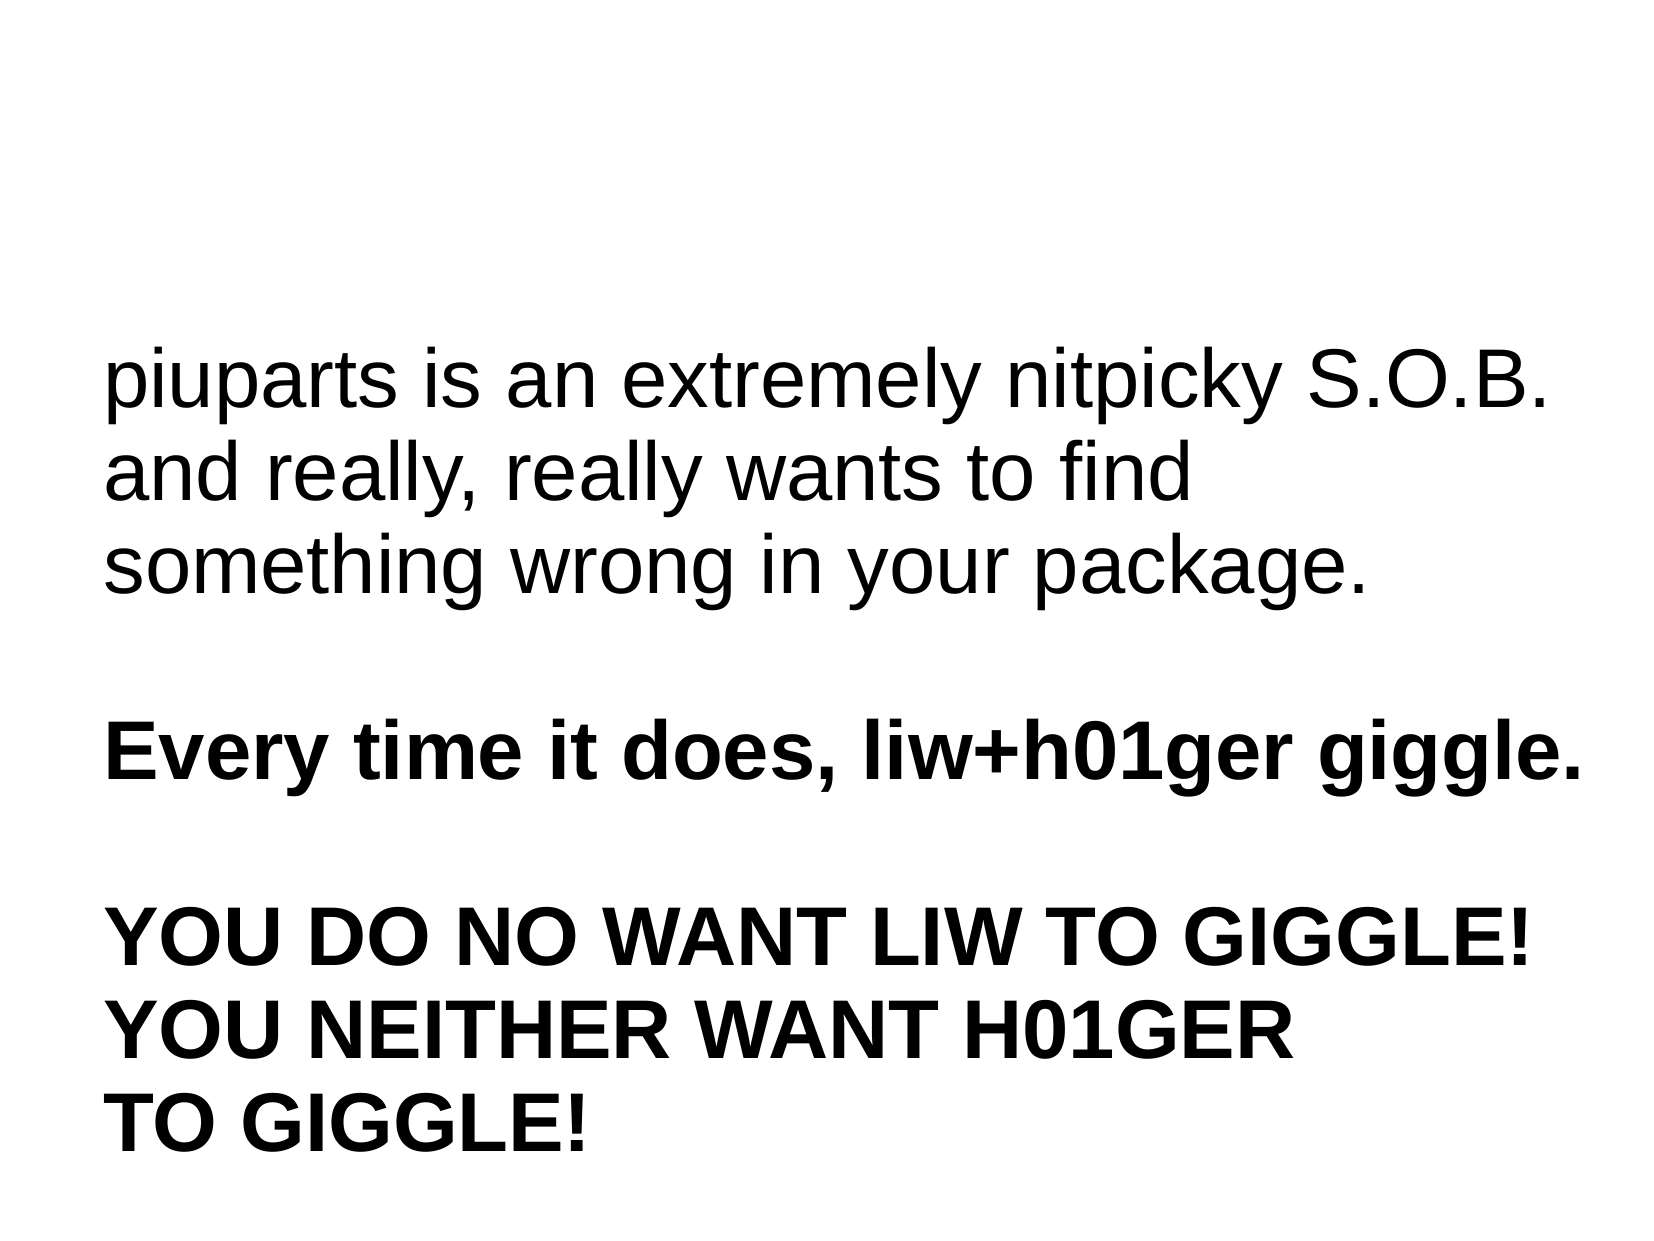

piuparts is an extremely nitpicky S.O.B.
and really, really wants to find
something wrong in your package.
Every time it does, liw+h01ger giggle.
YOU DO NO WANT LIW TO GIGGLE!
YOU NEITHER WANT H01GER
TO GIGGLE!